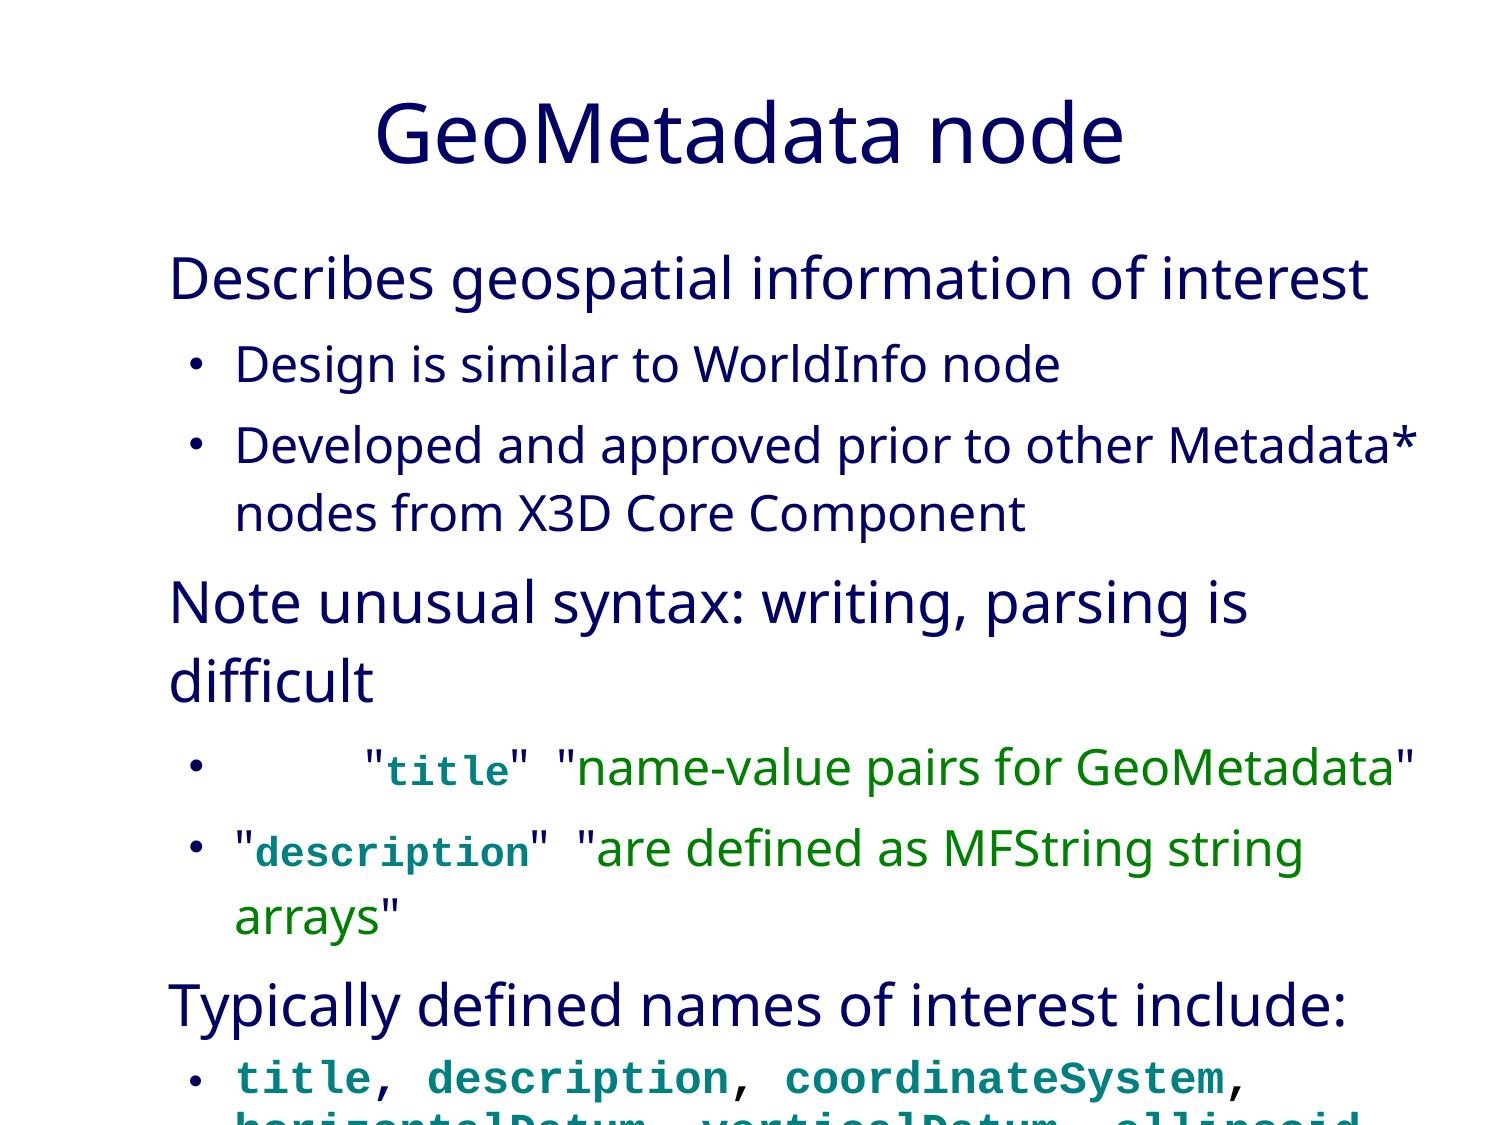

# GeoMetadata node
Describes geospatial information of interest
Design is similar to WorldInfo node
Developed and approved prior to other Metadata* nodes from X3D Core Component
Note unusual syntax: writing, parsing is difficult
 "title" "name-value pairs for GeoMetadata"
"description" "are defined as MFString string arrays"
Typically defined names of interest include:
title, description, coordinateSystem, horizontalDatum, verticalDatum, ellipsoid, extent, resolution, originator, copyright, date, metadataFormat, dataUrl, dataFormat